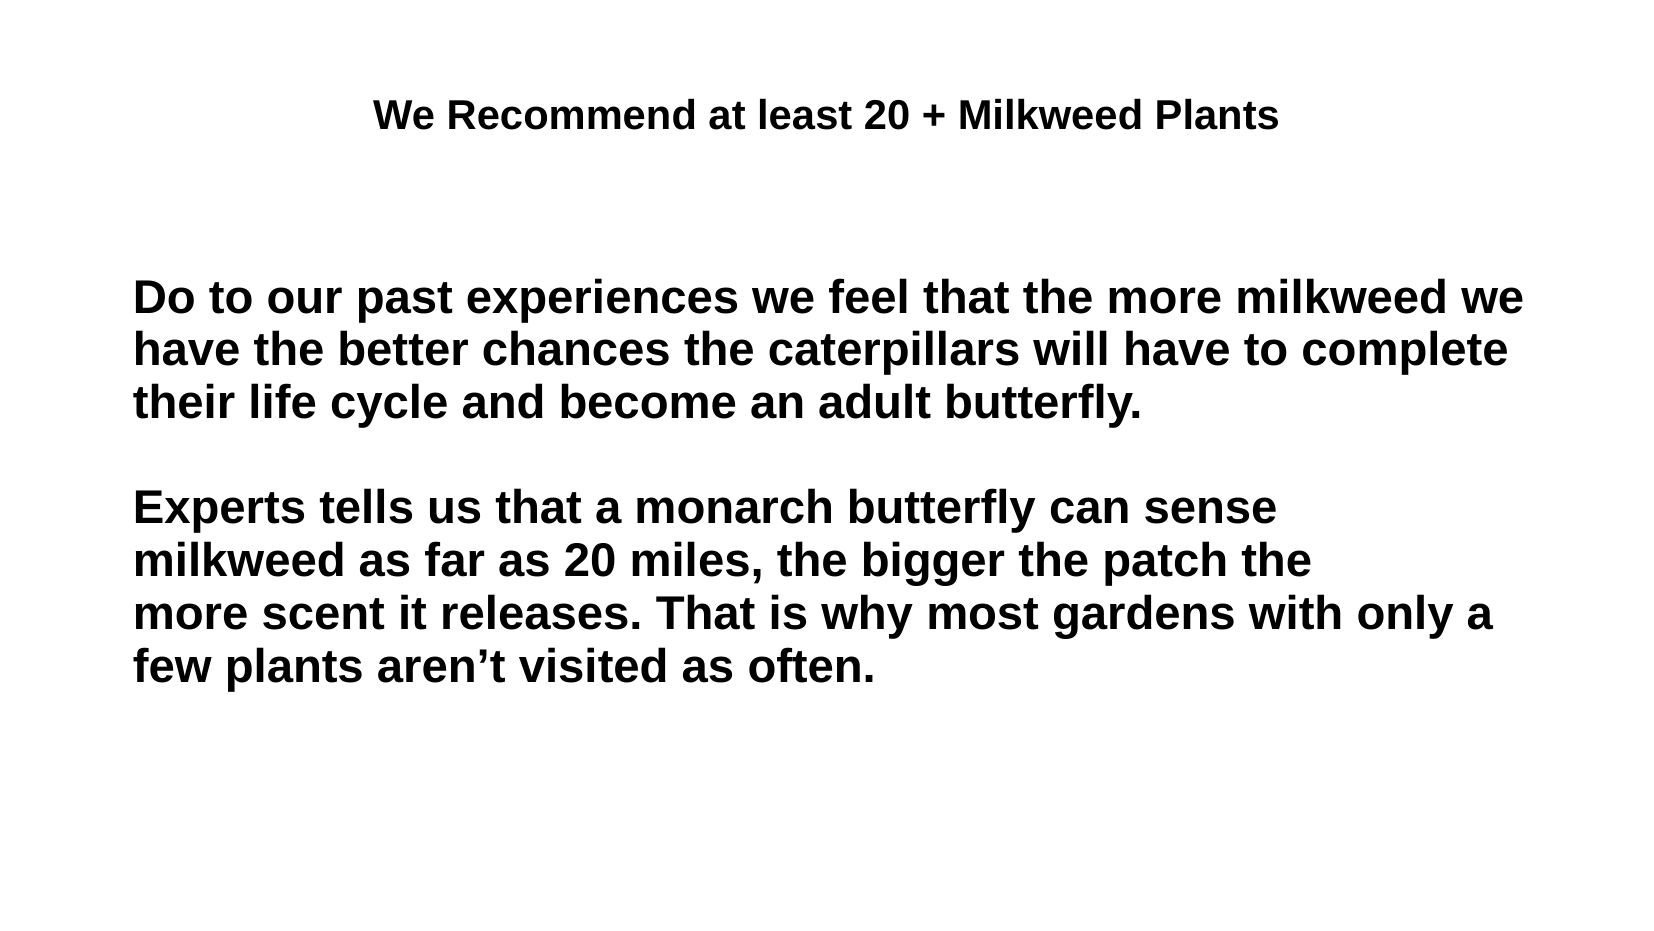

# We Recommend at least 20 + Milkweed Plants
Do to our past experiences we feel that the more milkweed we have the better chances the caterpillars will have to complete their life cycle and become an adult butterfly.
Experts tells us that a monarch butterfly can sense
milkweed as far as 20 miles, the bigger the patch the
more scent it releases. That is why most gardens with only a few plants aren’t visited as often.